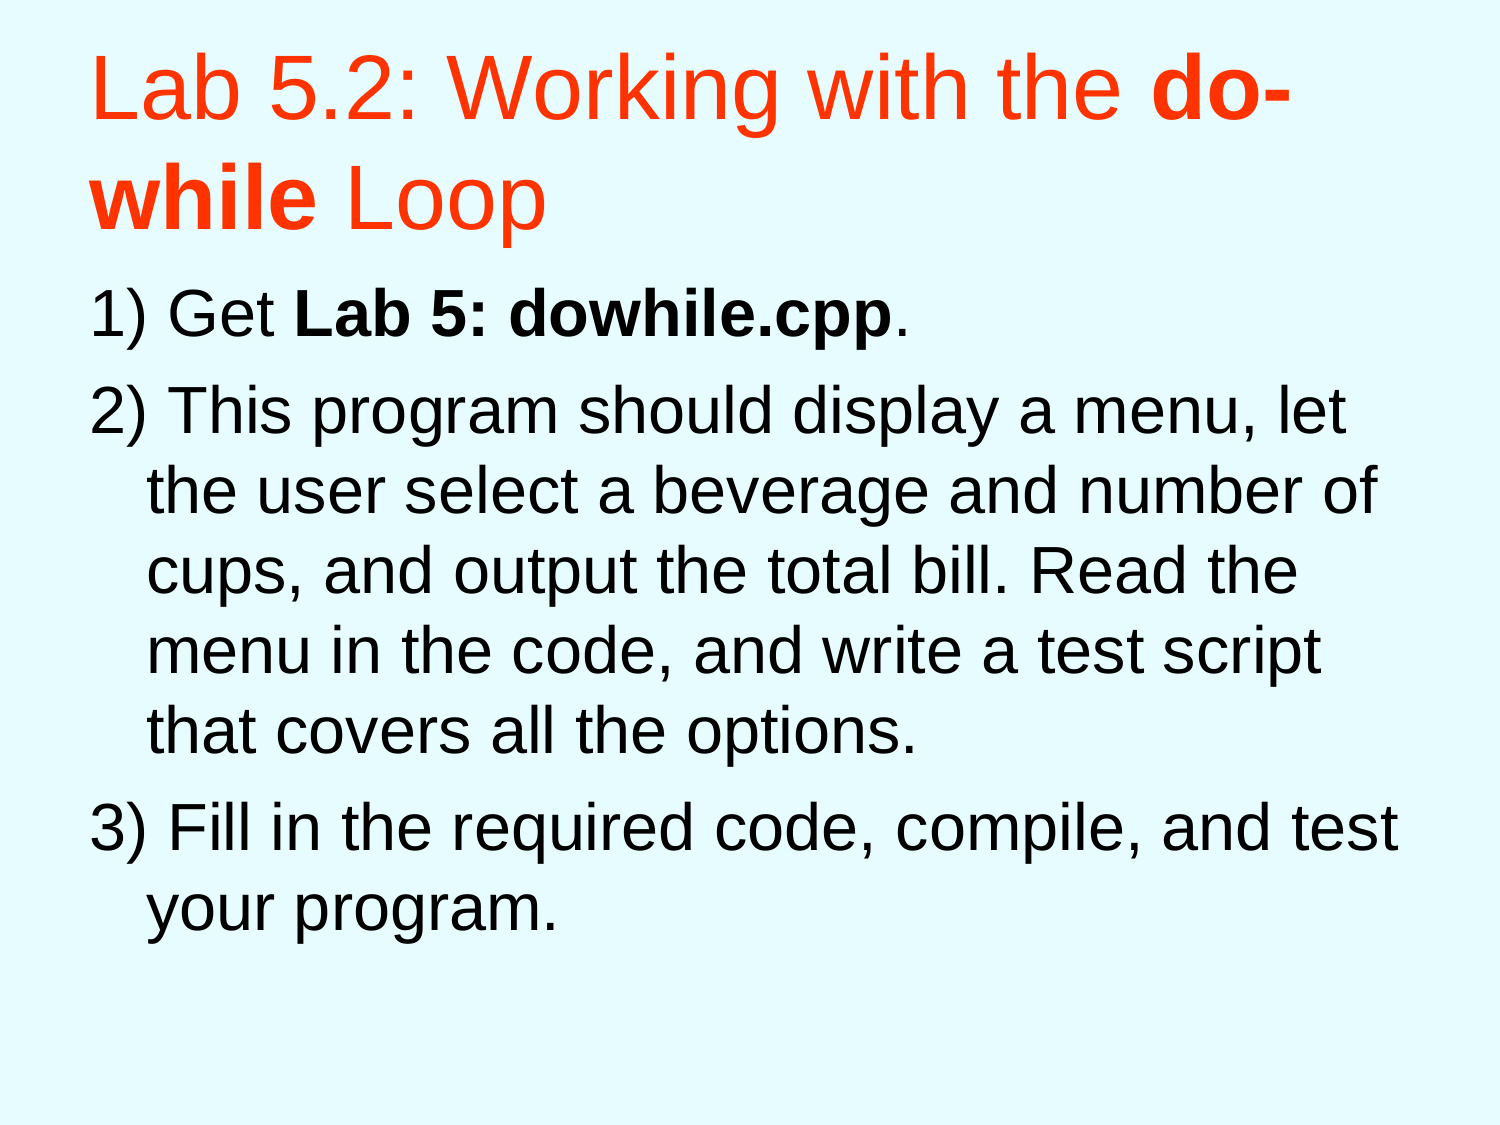

# Lab 5.2: Working with the do-while Loop
 Get Lab 5: dowhile.cpp.
 This program should display a menu, let the user select a beverage and number of cups, and output the total bill. Read the menu in the code, and write a test script that covers all the options.
 Fill in the required code, compile, and test your program.